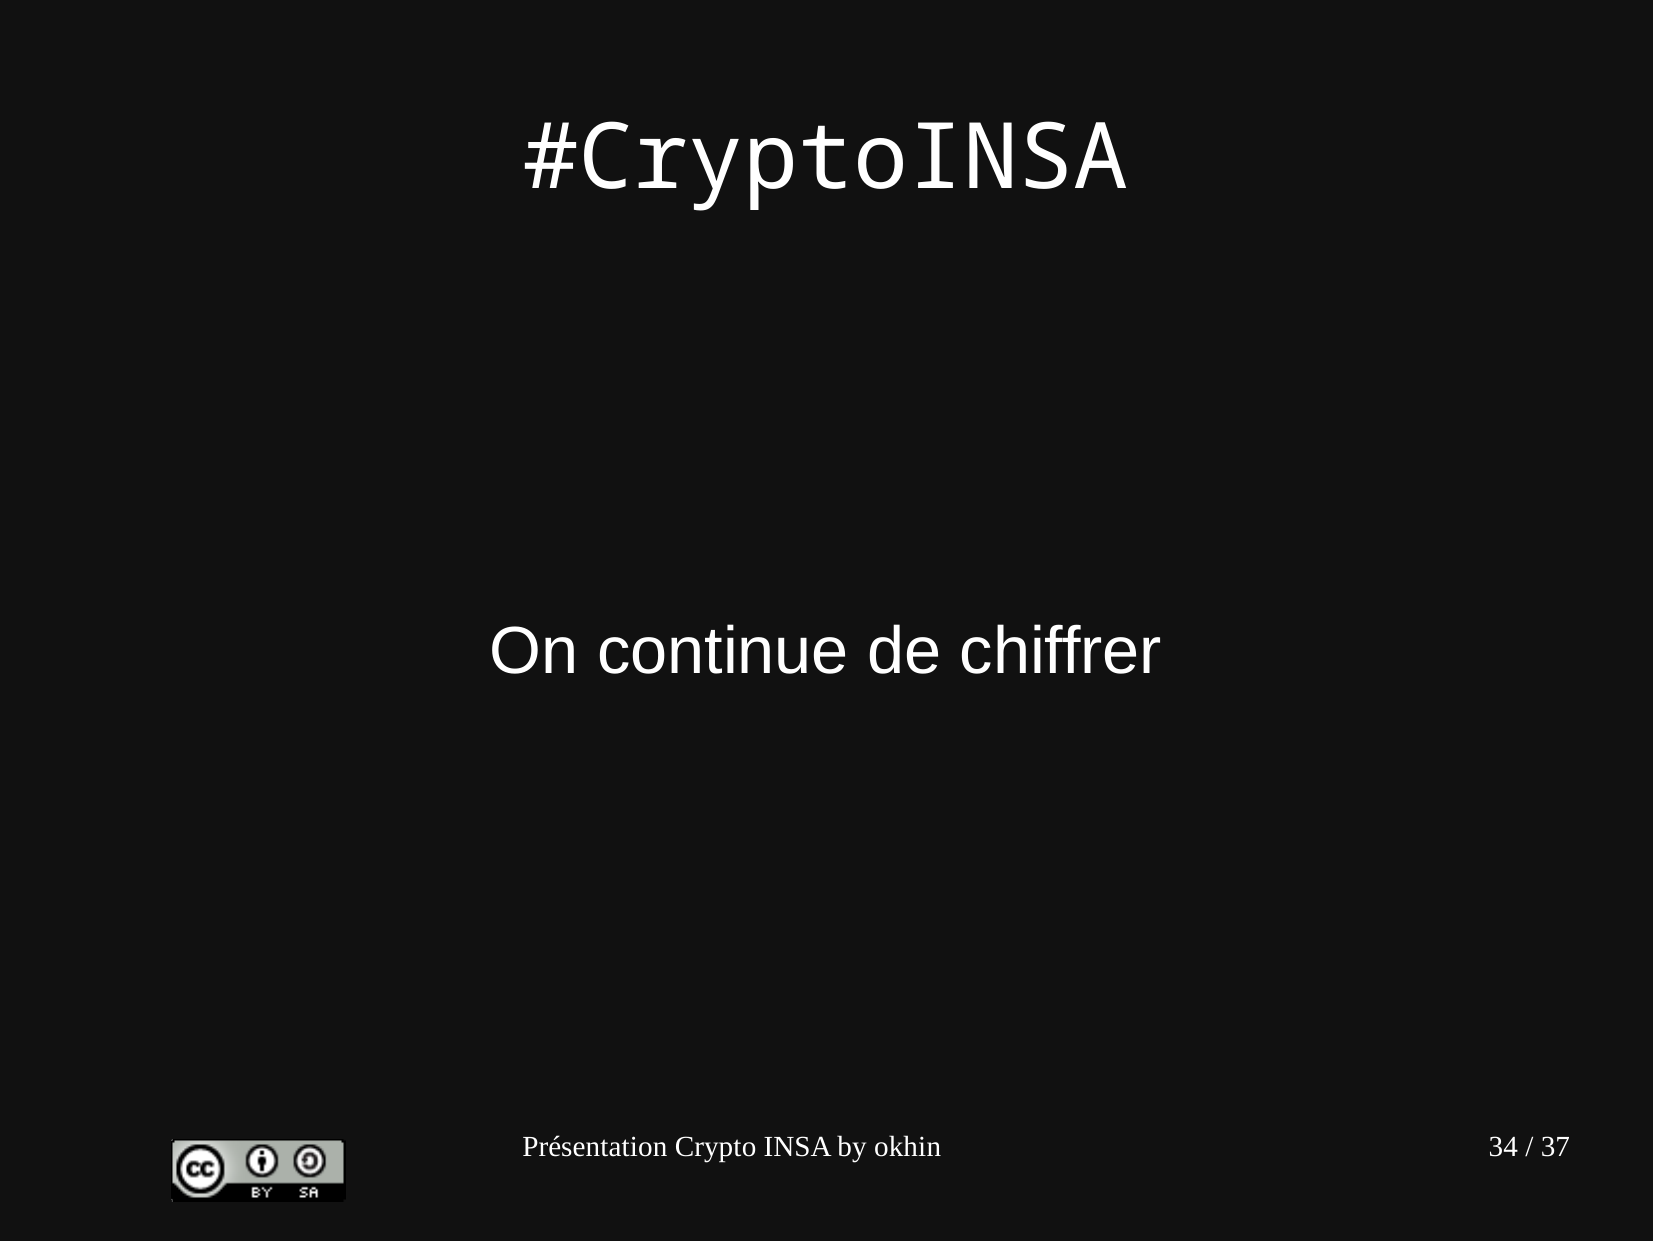

# #CryptoINSA
On continue de chiffrer
Présentation Crypto INSA by okhin
34